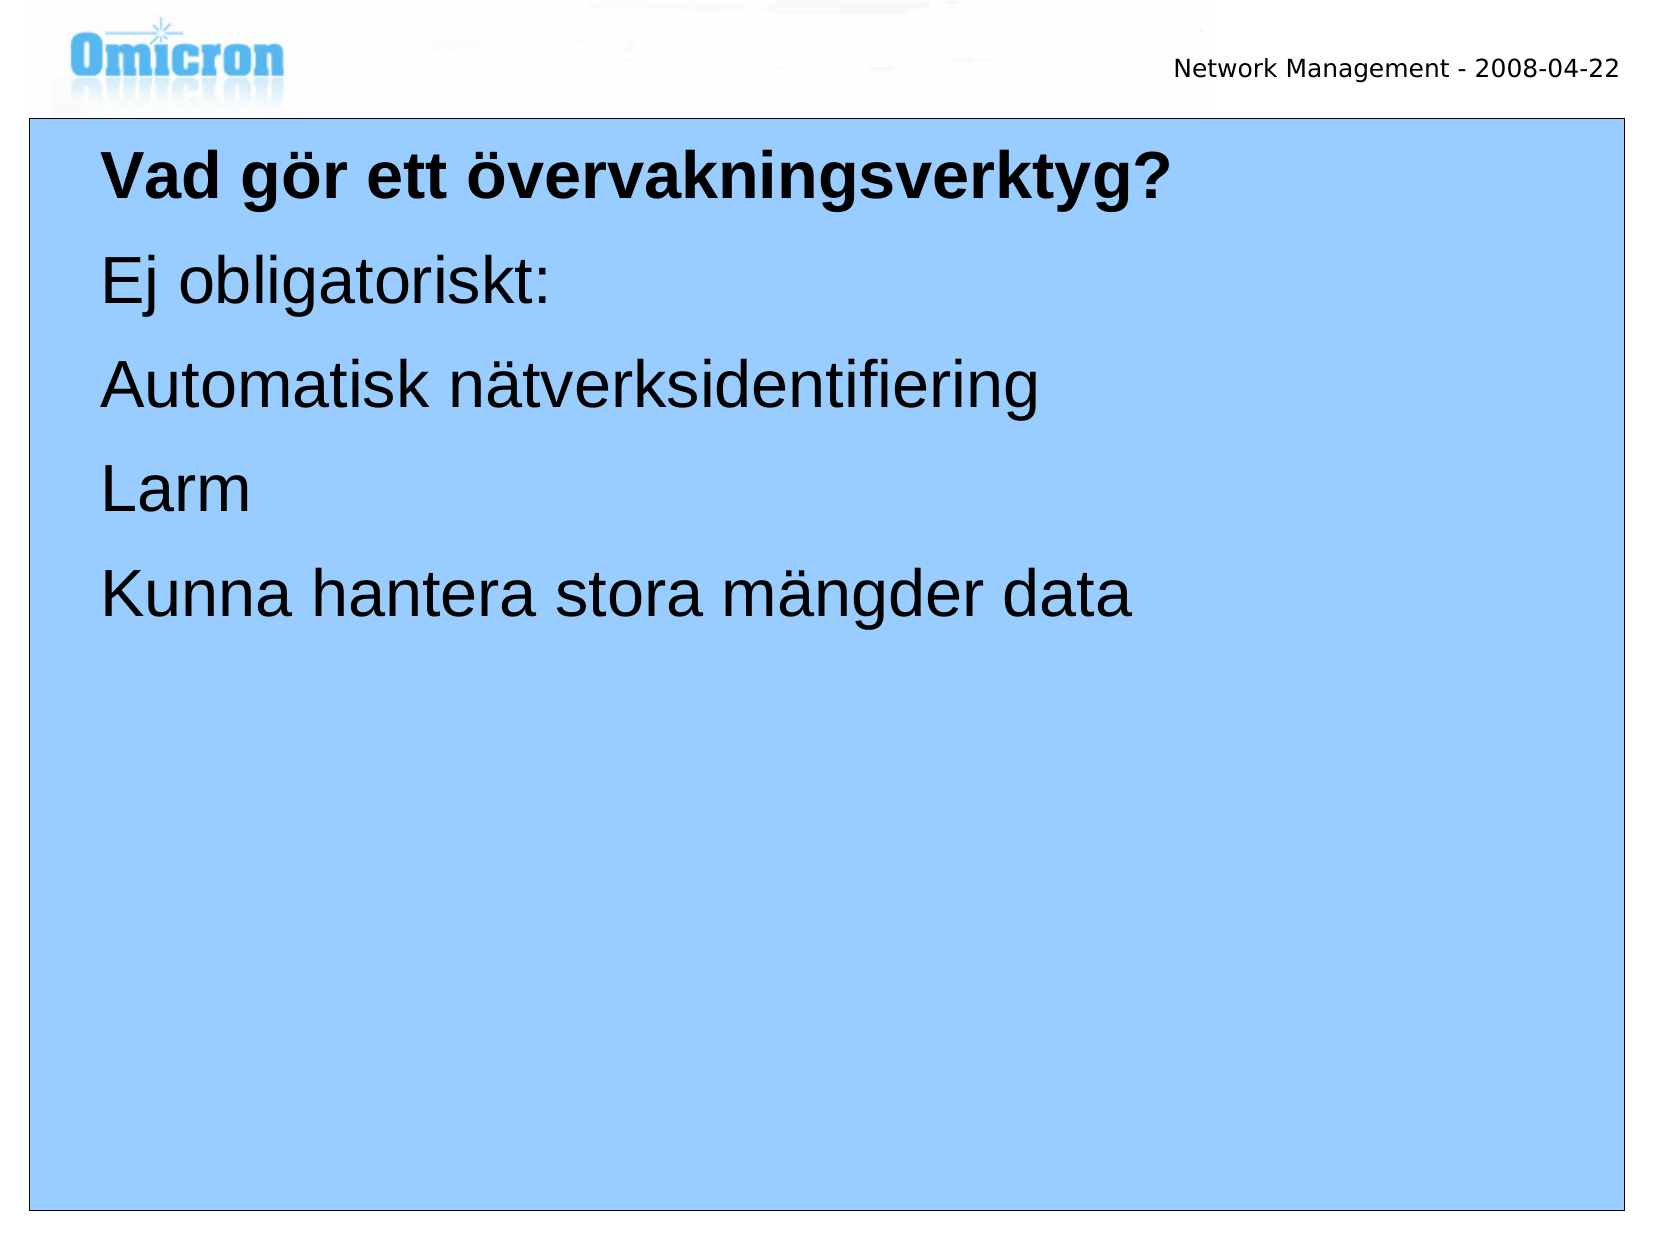

Network Management - 2008-04-22
Vad gör ett övervakningsverktyg?
Ej obligatoriskt:
Automatisk nätverksidentifiering
Larm
Kunna hantera stora mängder data
#